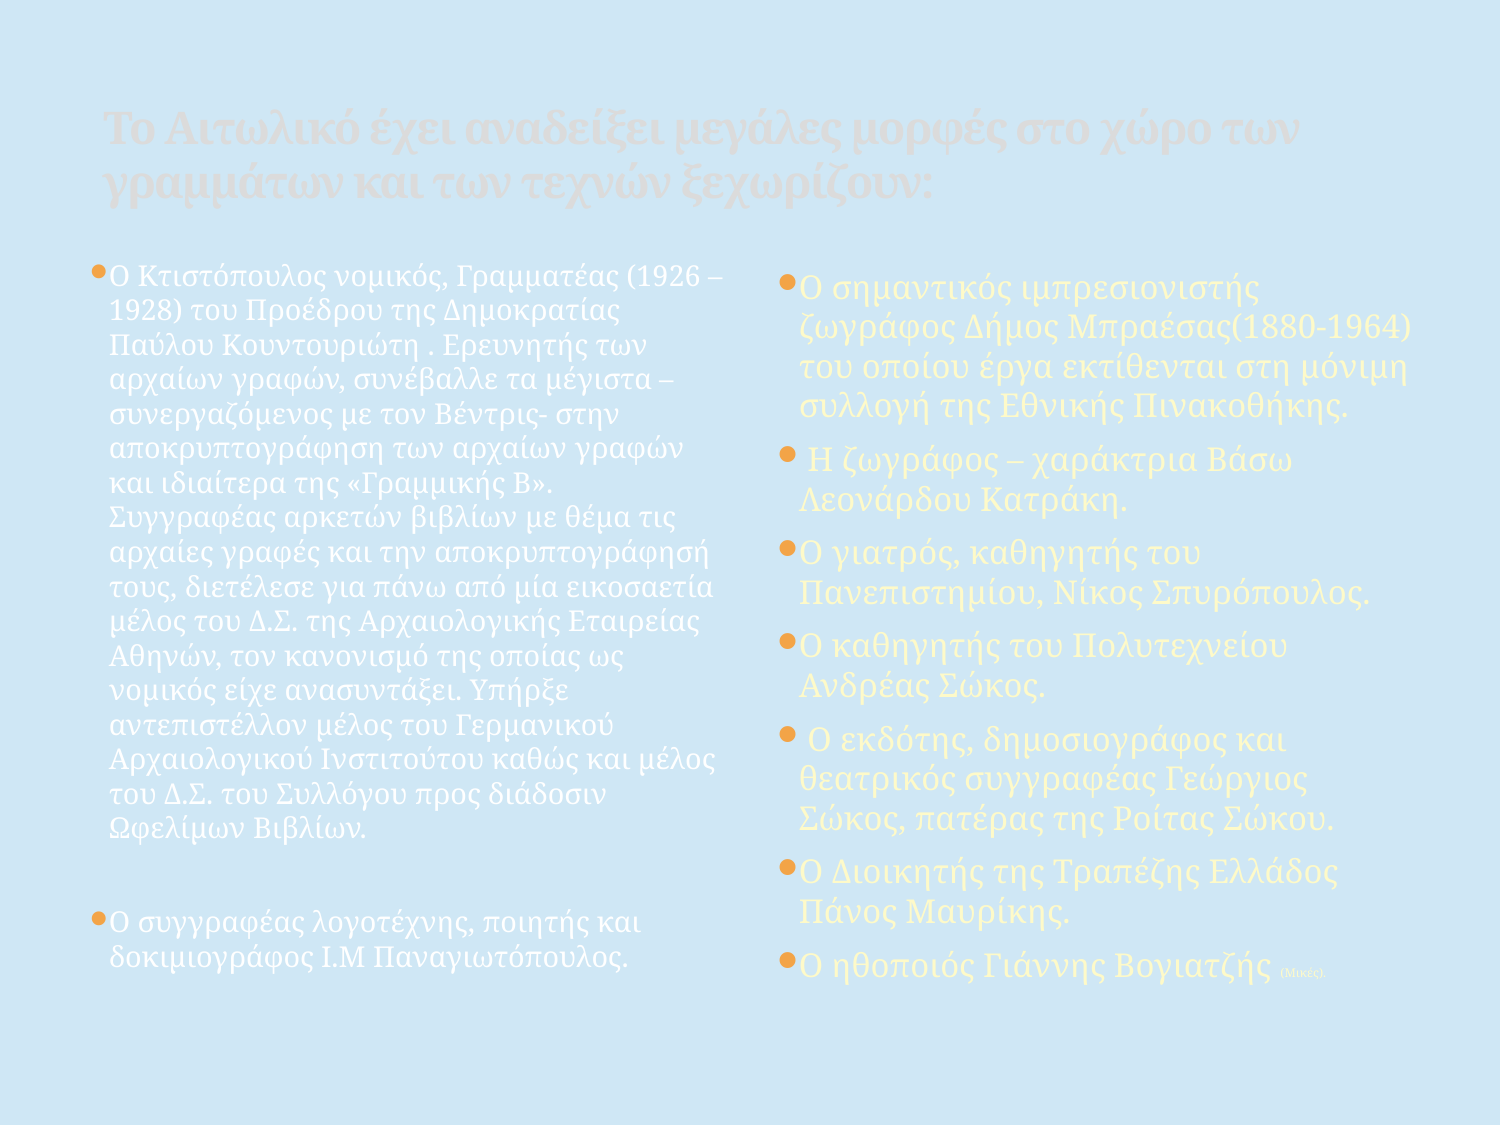

# Το Αιτωλικό έχει αναδείξει μεγάλες μορφές στο χώρο των γραμμάτων και των τεχνών ξεχωρίζουν:
Ο Κτιστόπουλος νομικός, Γραμματέας (1926 – 1928) του Προέδρου της Δημοκρατίας Παύλου Κουντουριώτη . Ερευνητής των αρχαίων γραφών, συνέβαλλε τα μέγιστα – συνεργαζόμενος με τον Βέντρις- στην αποκρυπτογράφηση των αρχαίων γραφών και ιδιαίτερα της «Γραμμικής Β». Συγγραφέας αρκετών βιβλίων με θέμα τις αρχαίες γραφές και την αποκρυπτογράφησή τους, διετέλεσε για πάνω από μία εικοσαετία μέλος του Δ.Σ. της Αρχαιολογικής Εταιρείας Αθηνών, τον κανονισμό της οποίας ως νομικός είχε ανασυντάξει. Υπήρξε αντεπιστέλλον μέλος του Γερμανικού Αρχαιολογικού Ινστιτούτου καθώς και μέλος του Δ.Σ. του Συλλόγου προς διάδοσιν Ωφελίμων Βιβλίων.
Ο συγγραφέας λογοτέχνης, ποιητής και δοκιμιογράφος Ι.Μ Παναγιωτόπουλος.
O σημαντικός ιμπρεσιονιστής ζωγράφος Δήμος Μπραέσας(1880-1964) του οποίου έργα εκτίθενται στη μόνιμη συλλογή της Εθνικής Πινακοθήκης.
 Η ζωγράφος – χαράκτρια Βάσω Λεονάρδου Κατράκη.
Ο γιατρός, καθηγητής του Πανεπιστημίου, Νίκος Σπυρόπουλος.
Ο καθηγητής του Πολυτεχνείου Ανδρέας Σώκος.
 O εκδότης, δημοσιογράφος και θεατρικός συγγραφέας Γεώργιος Σώκος, πατέρας της Ροίτας Σώκου.
Ο Διοικητής της Τραπέζης Ελλάδος Πάνος Μαυρίκης.
Ο ηθοποιός Γιάννης Βογιατζής (Μικές).